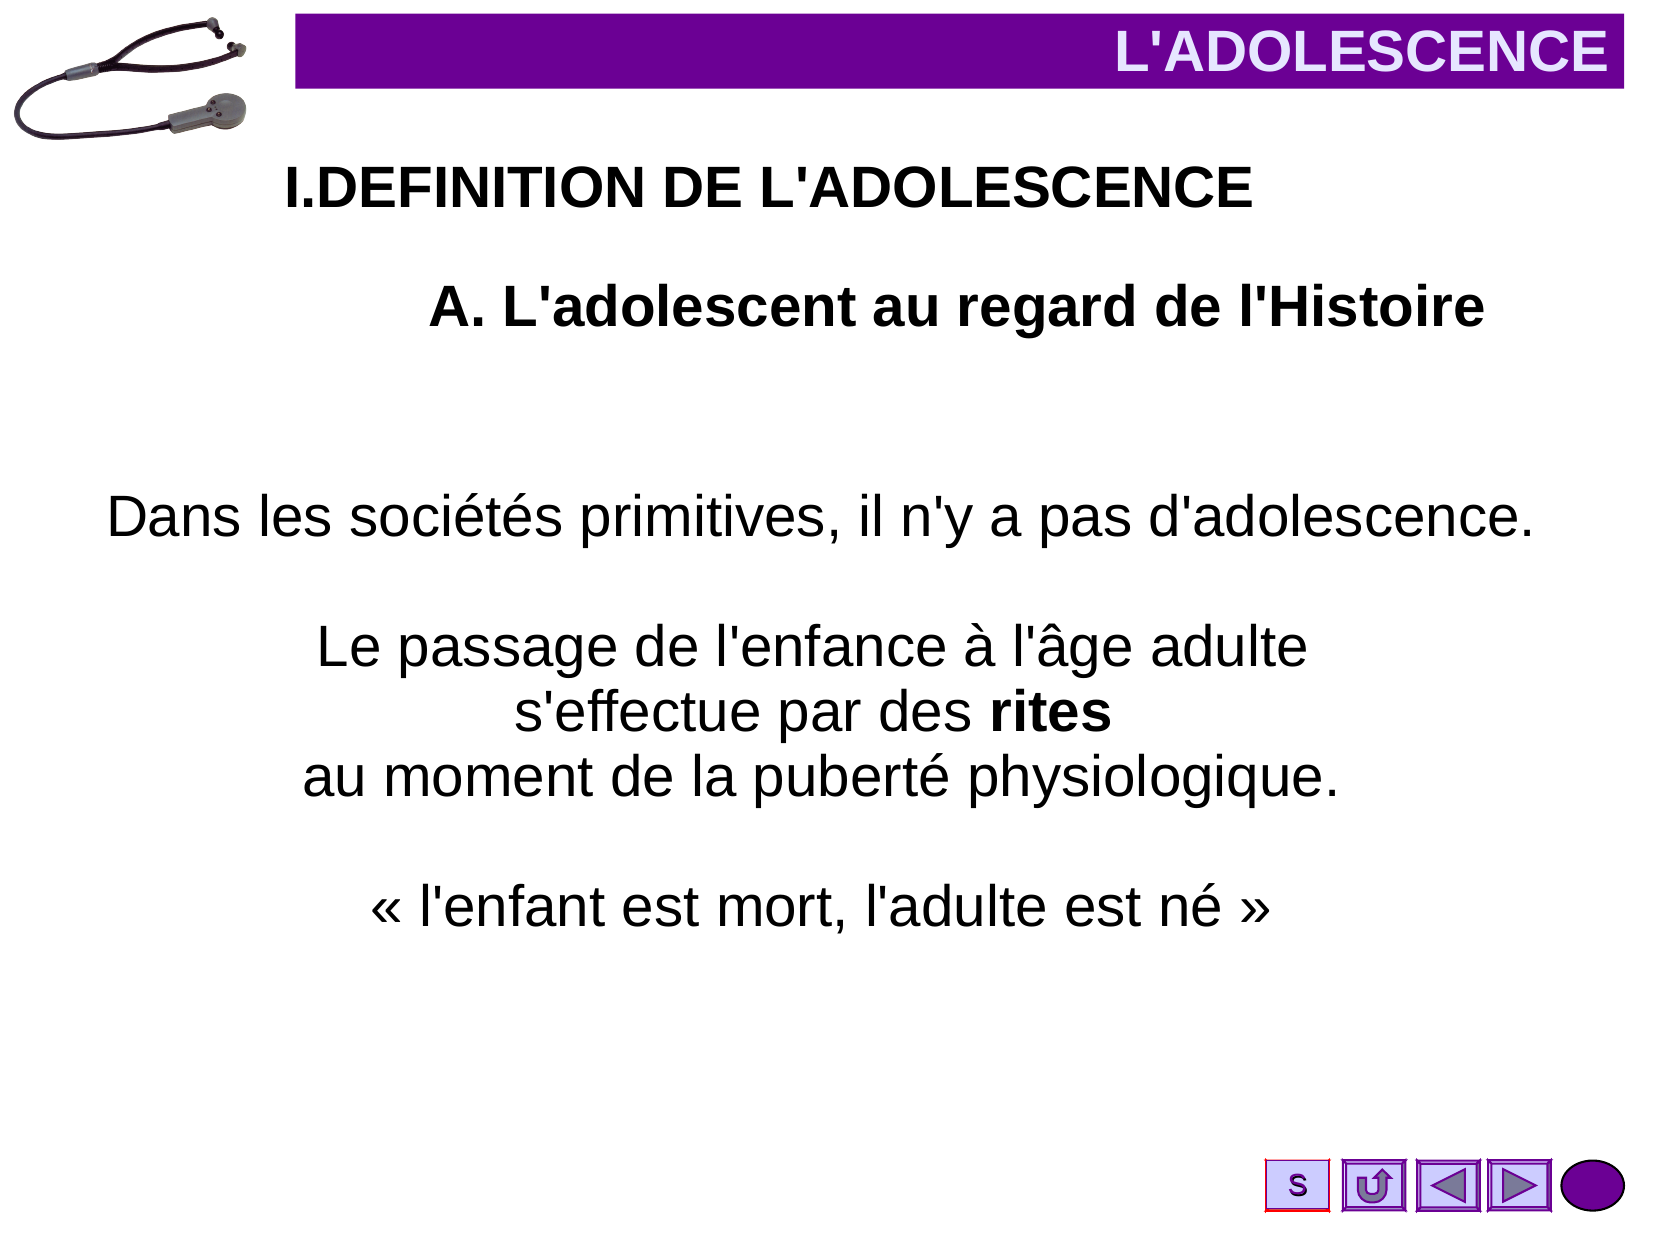

L'ADOLESCENCE
I.DEFINITION DE L'ADOLESCENCE
A. L'adolescent au regard de l'Histoire
Dans les sociétés primitives, il n'y a pas d'adolescence.
Le passage de l'enfance à l'âge adulte
s'effectue par des rites
au moment de la puberté physiologique.
« l'enfant est mort, l'adulte est né »